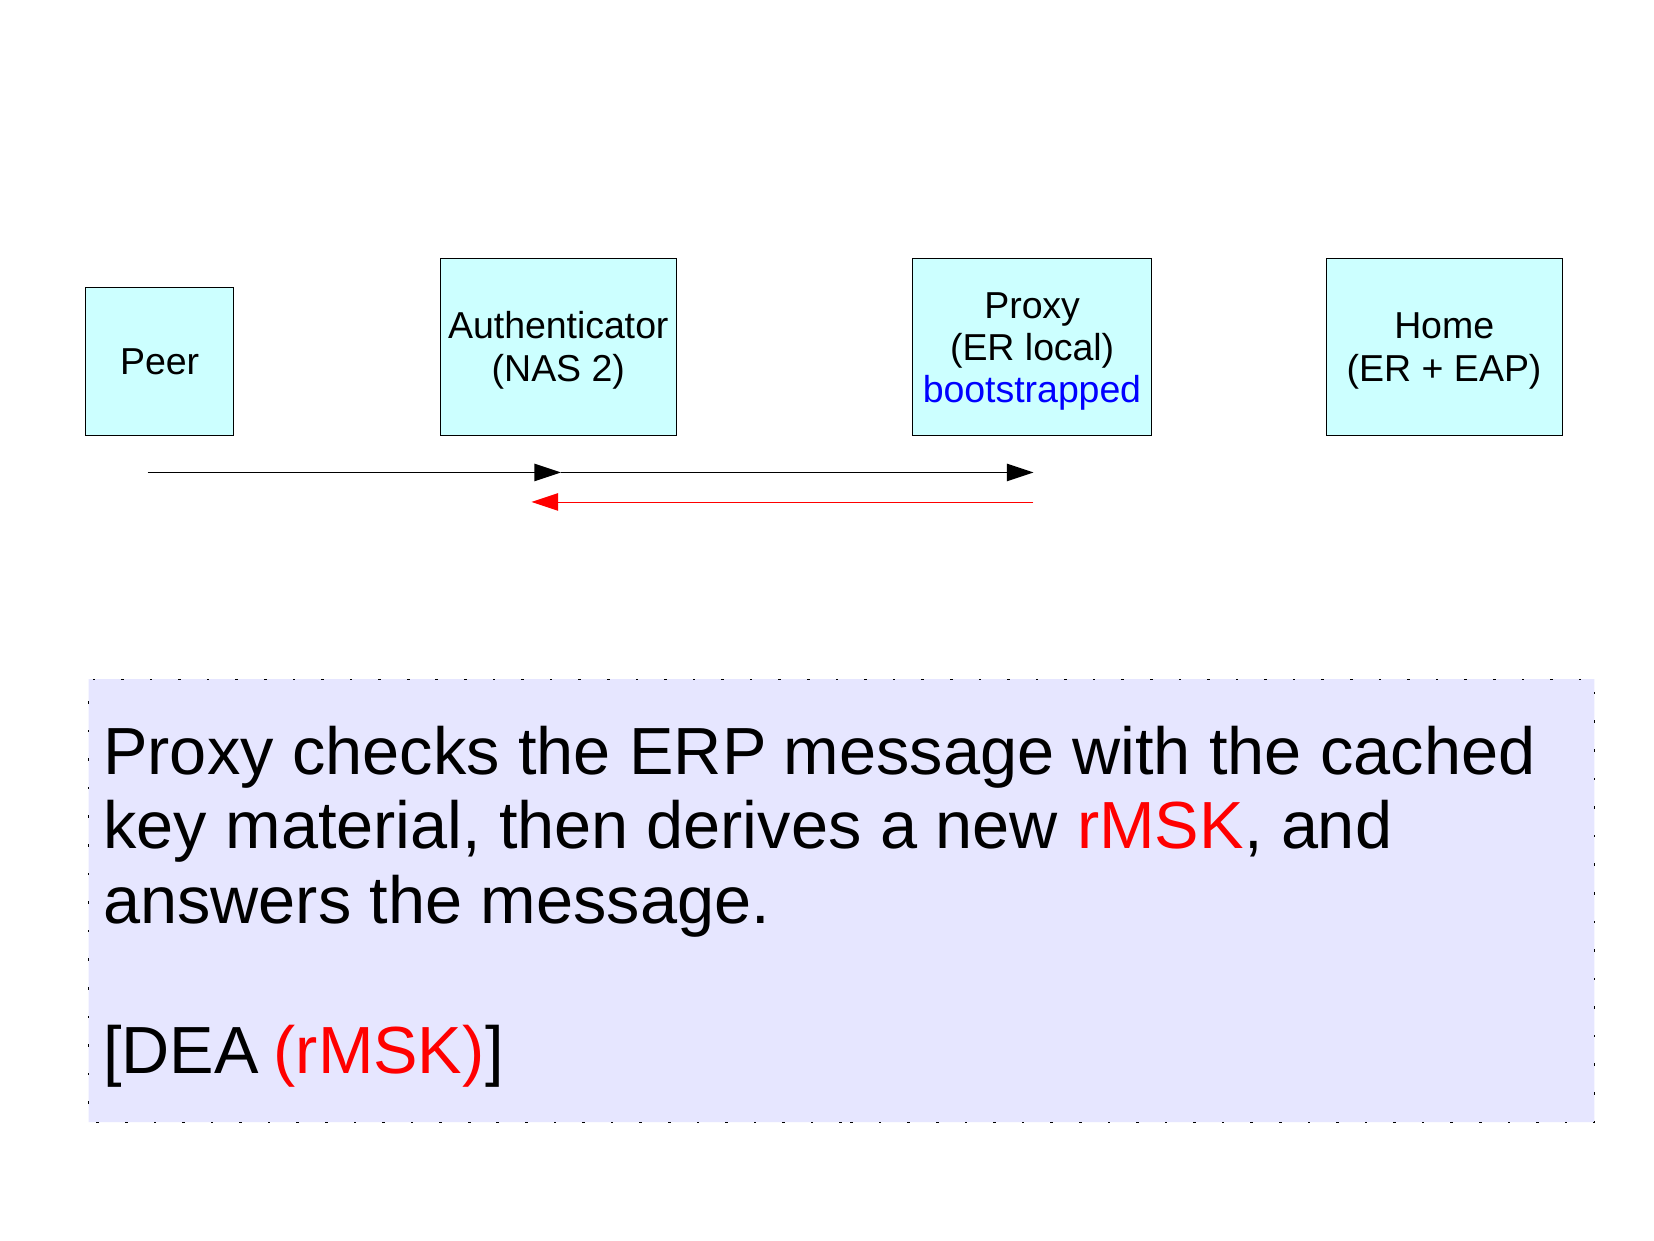

Authenticator
(NAS 2)
Proxy
(ER local)
bootstrapped
Home
(ER + EAP)
Peer
Proxy checks the ERP message with the cached key material, then derives a new rMSK, and answers the message.
[DEA (rMSK)]